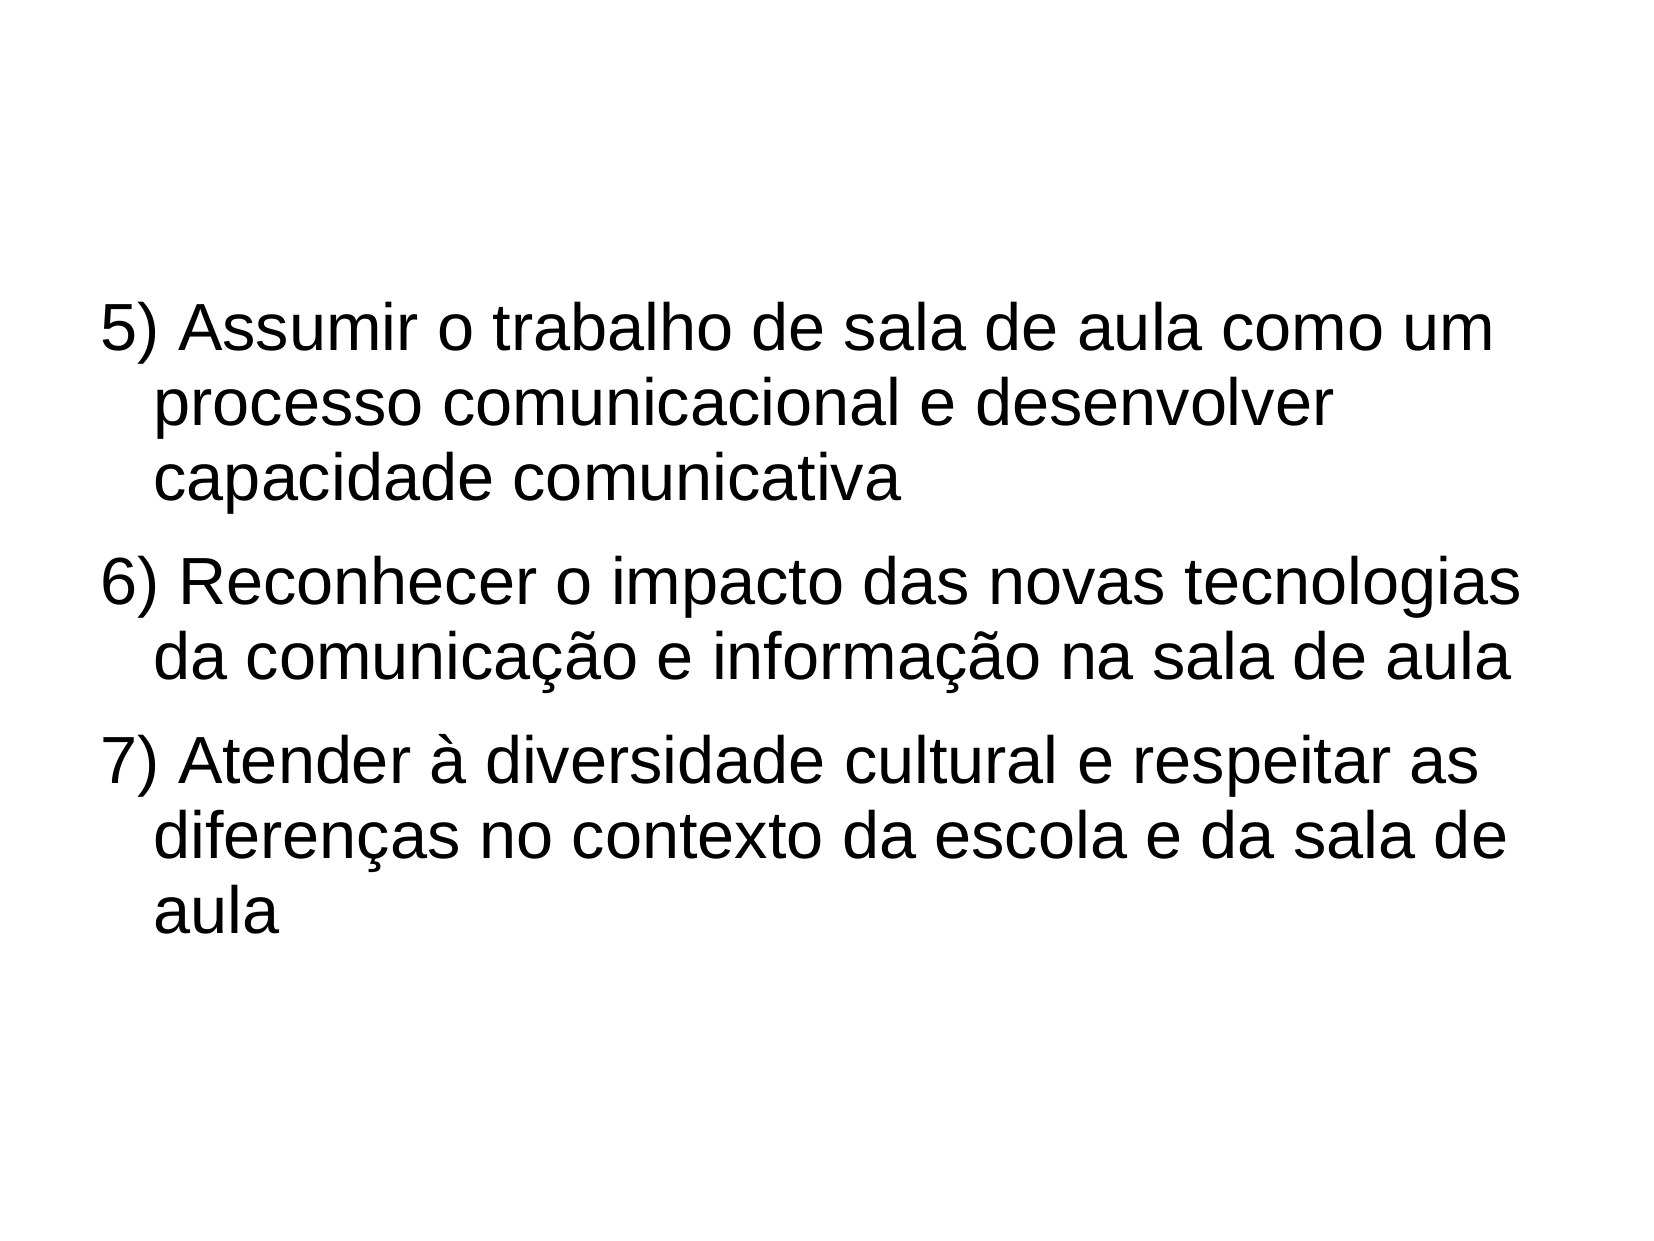

#
 Assumir o trabalho de sala de aula como um processo comunicacional e desenvolver capacidade comunicativa
 Reconhecer o impacto das novas tecnologias da comunicação e informação na sala de aula
 Atender à diversidade cultural e respeitar as diferenças no contexto da escola e da sala de aula